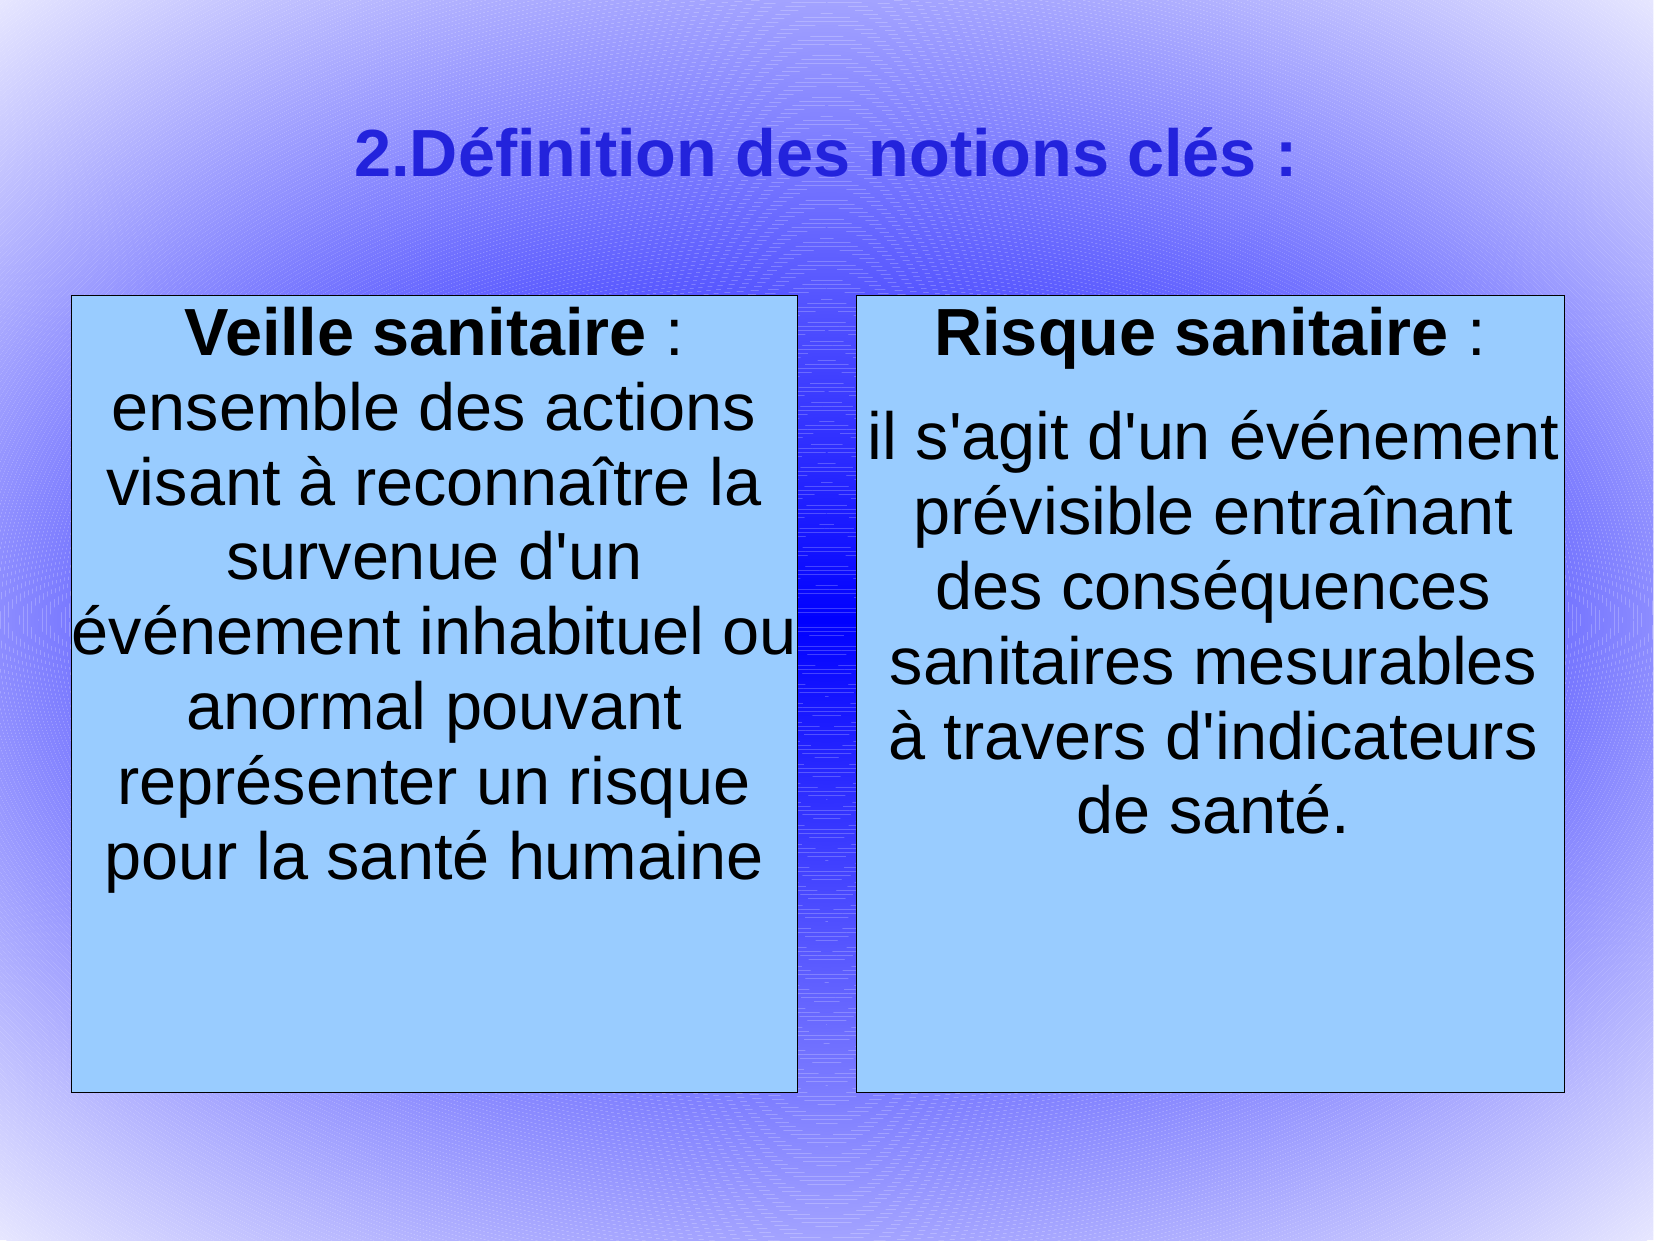

# 2.Définition des notions clés :
Veille sanitaire : ensemble des actions visant à reconnaître la survenue d'un événement inhabituel ou anormal pouvant représenter un risque pour la santé humaine
Risque sanitaire :
il s'agit d'un événement prévisible entraînant des conséquences sanitaires mesurables à travers d'indicateurs de santé.